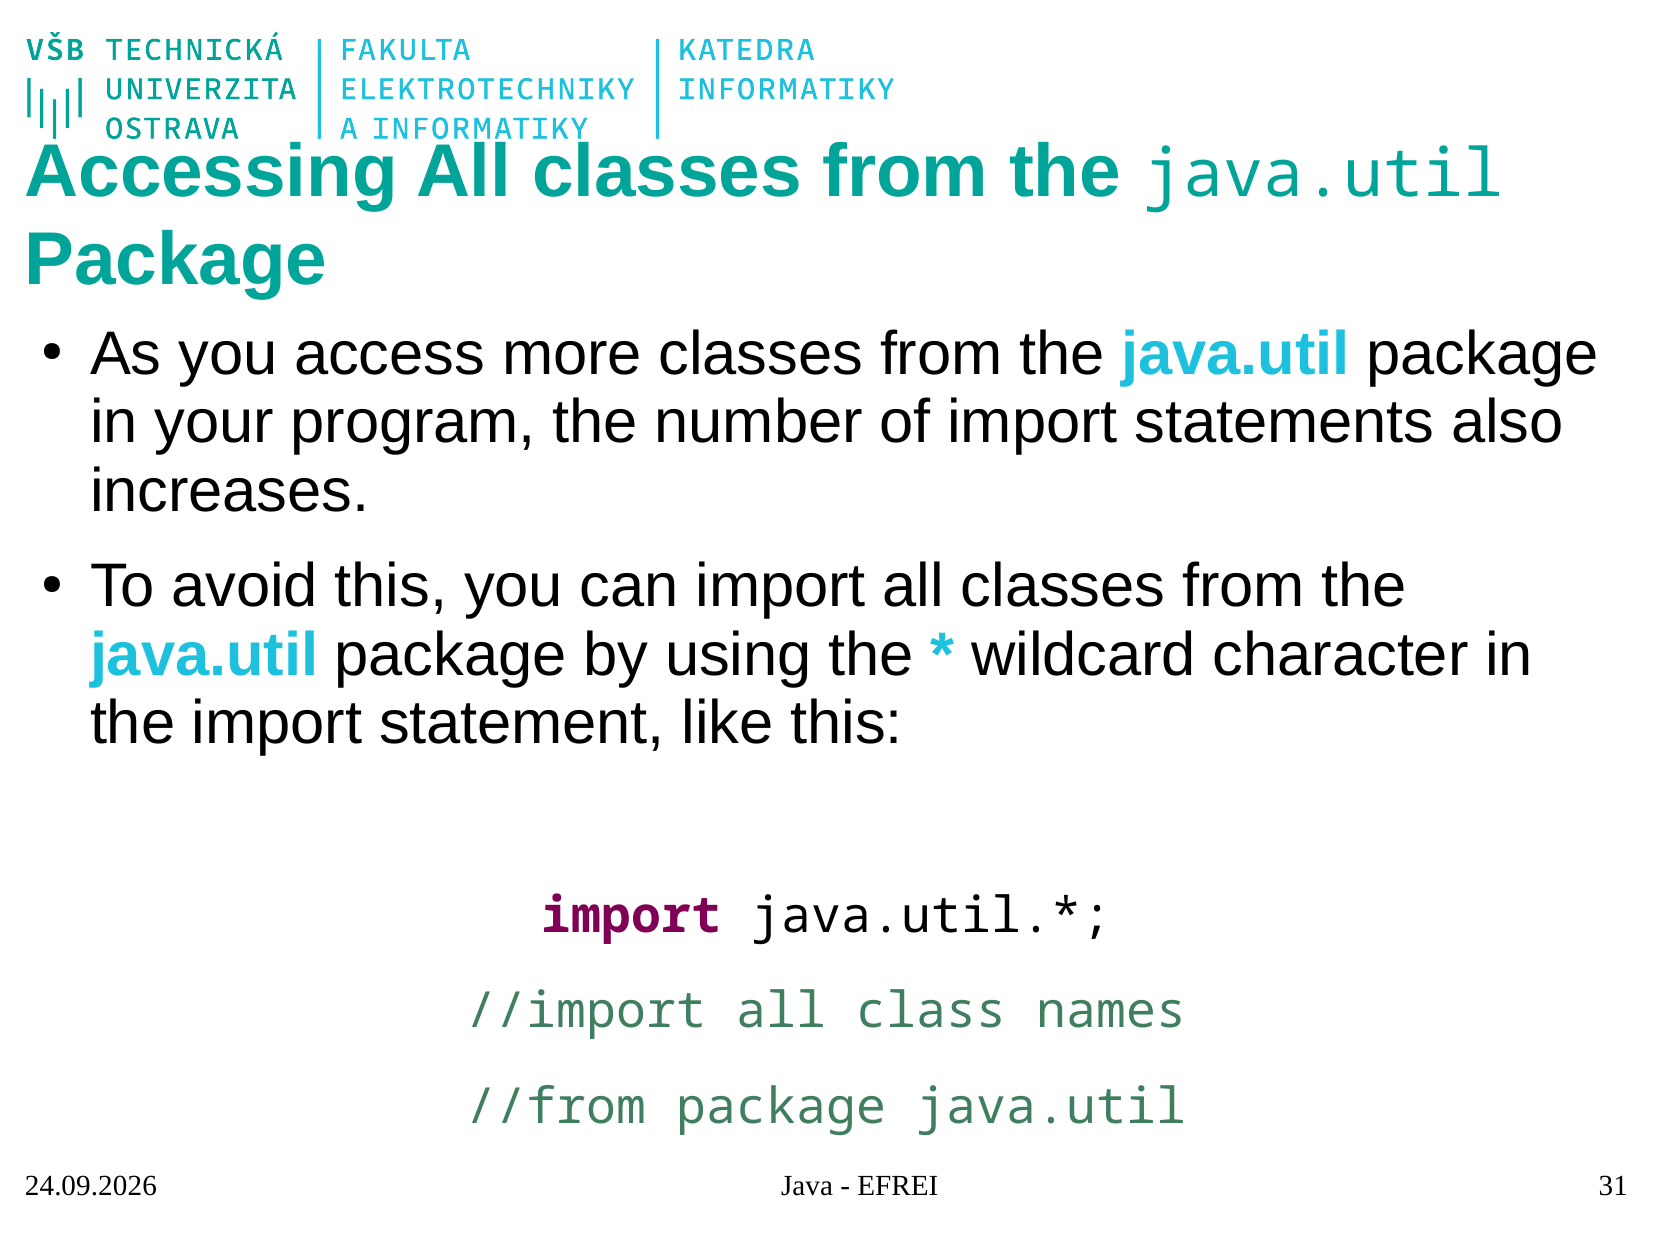

# Accessing All classes from the java.util Package
As you access more classes from the java.util package in your program, the number of import statements also increases.
To avoid this, you can import all classes from the java.util package by using the * wildcard character in the import statement, like this:
import java.util.*;
//import all class names
//from package java.util
Java - EFREI
31